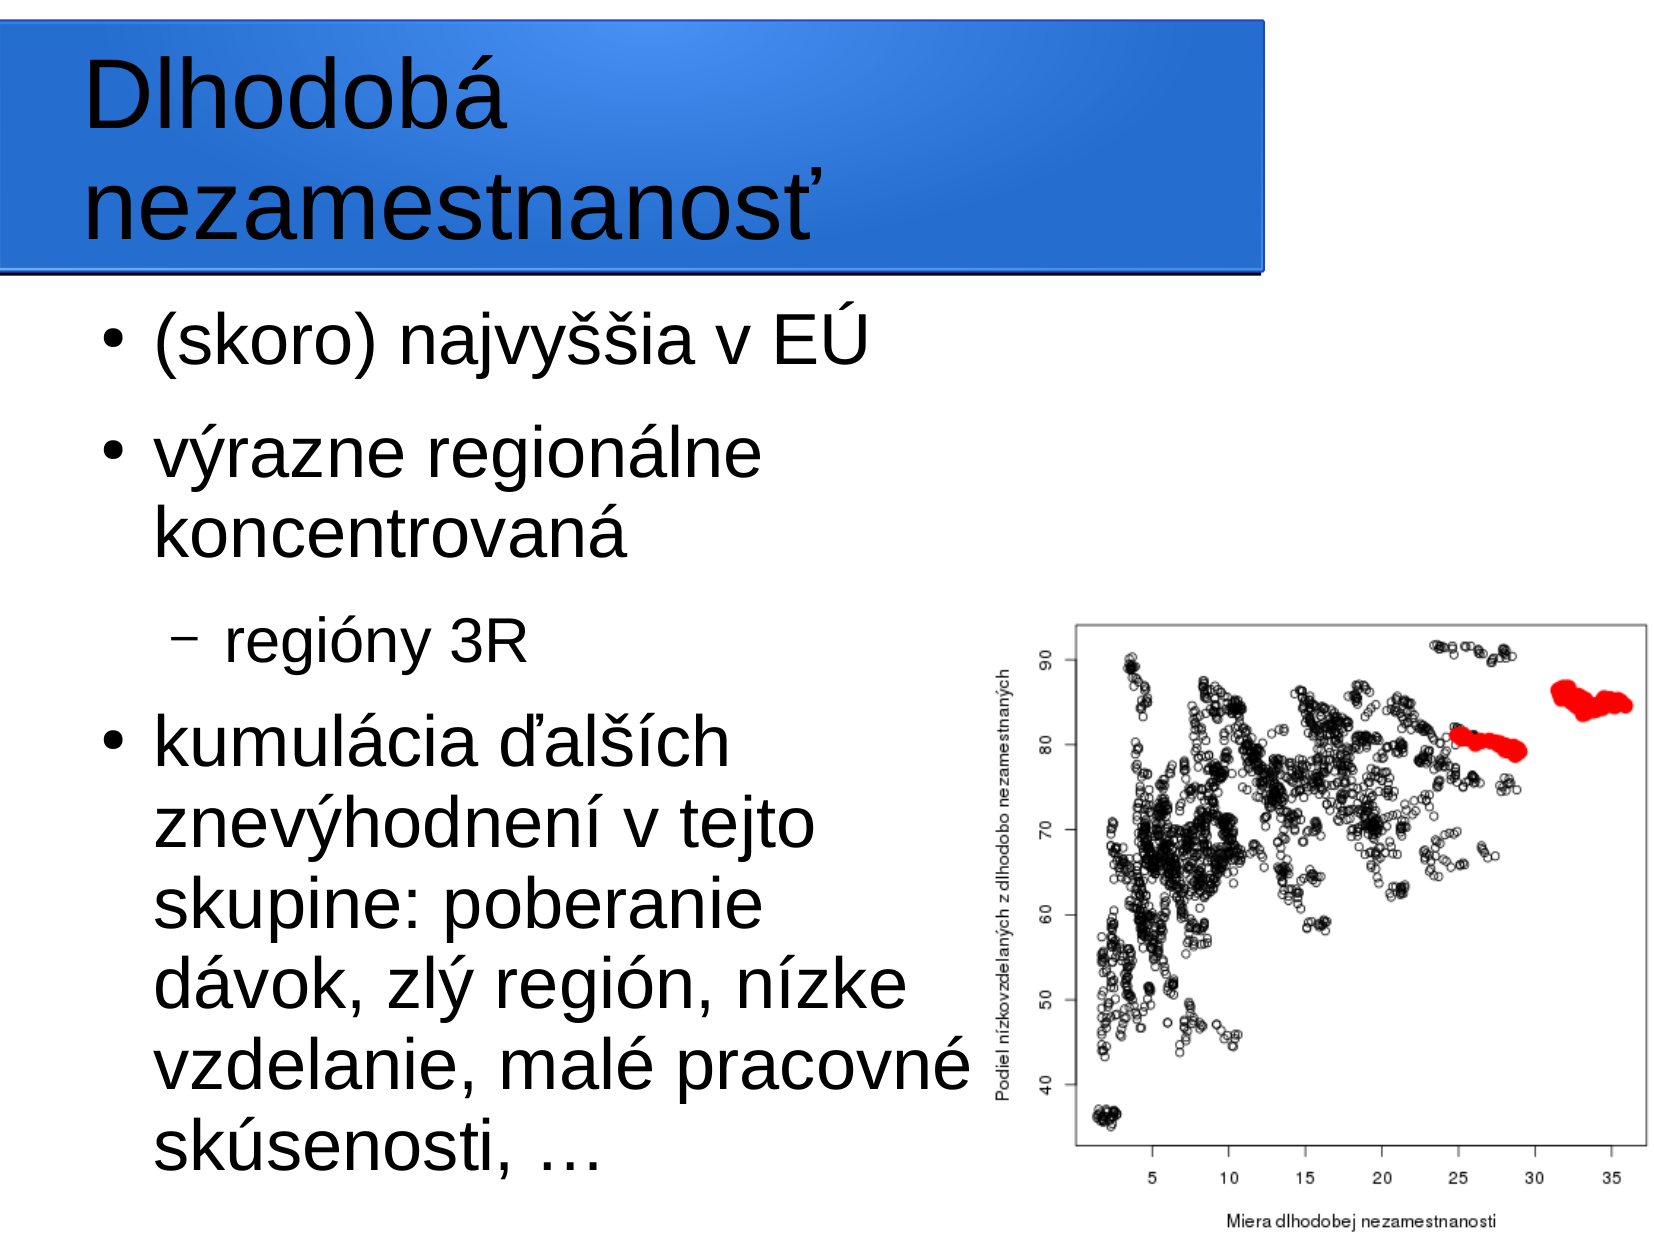

# Dlhodobá nezamestnanosť
(skoro) najvyššia v EÚ
výrazne regionálne koncentrovaná
regióny 3R
kumulácia ďalších znevýhodnení v tejto skupine: poberanie dávok, zlý región, nízke vzdelanie, malé pracovné skúsenosti, …